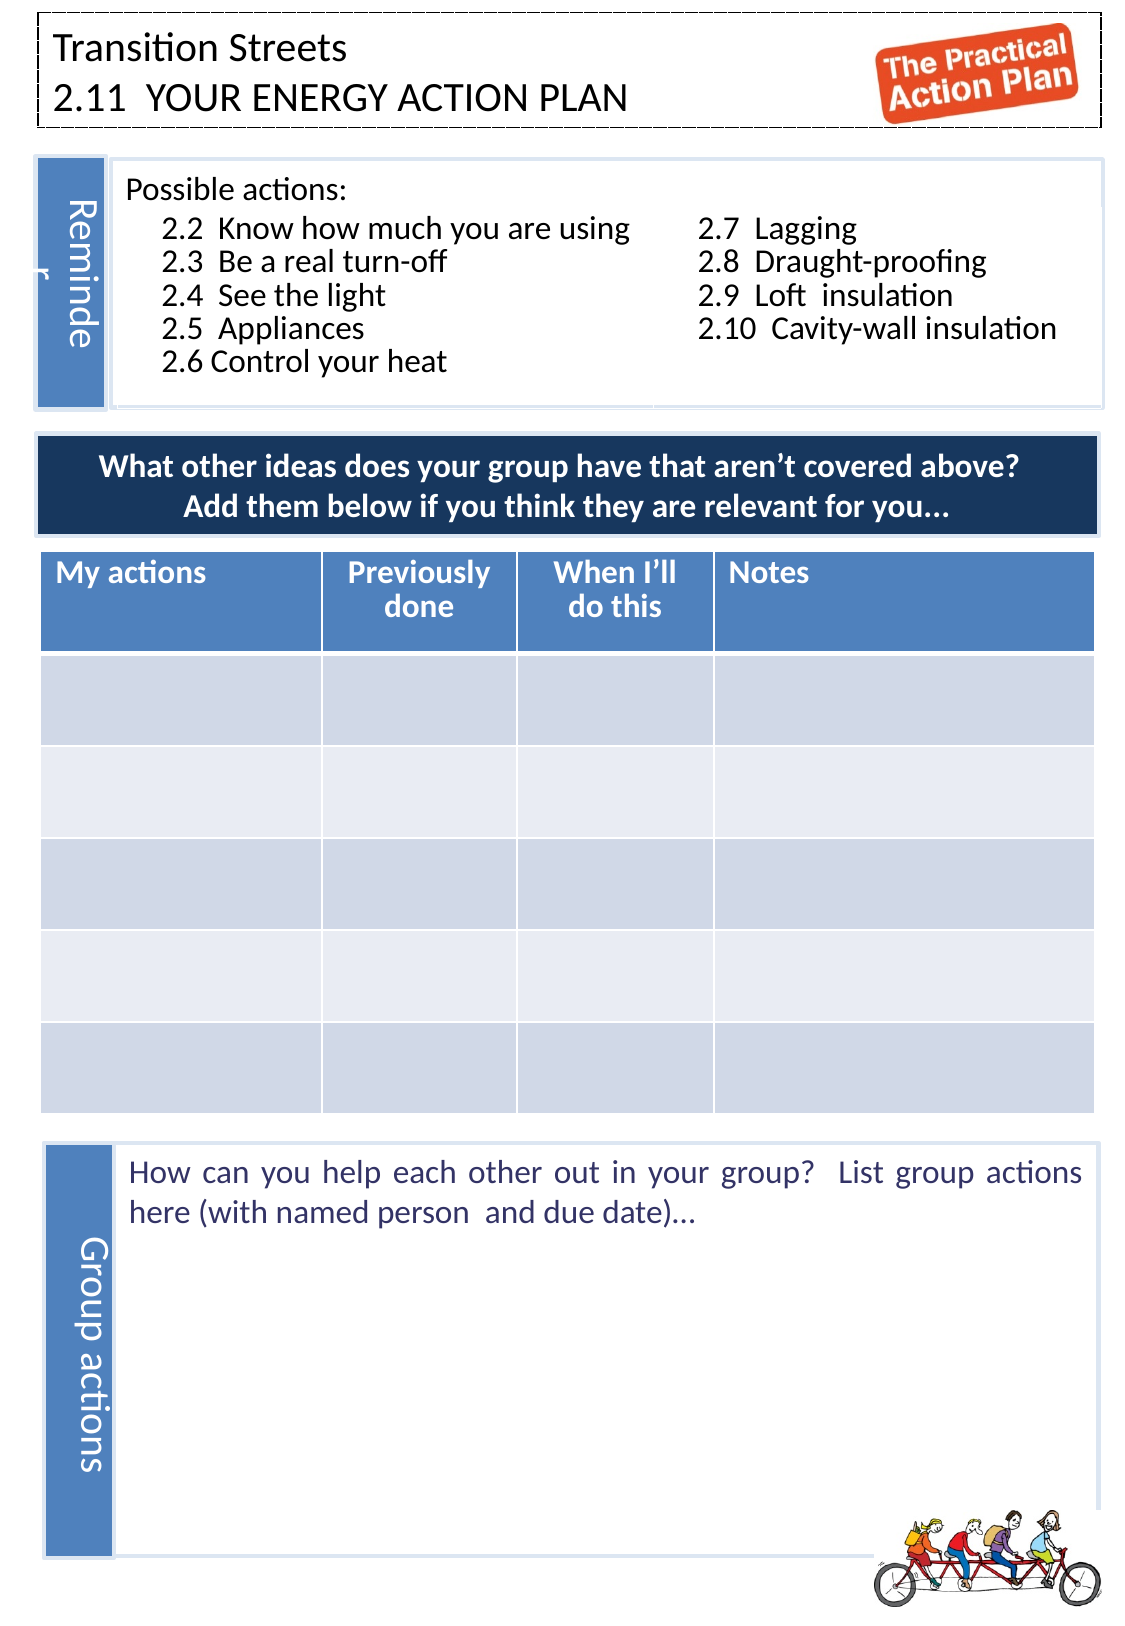

Transition Streets
2.11 YOUR ENERGY ACTION PLAN
Possible actions:
Reminder
| 2.2 Know how much you are using 2.3 Be a real turn-off 2.4 See the light 2.5 Appliances 2.6 Control your heat | 2.7 Lagging 2.8 Draught-proofing 2.9 Loft insulation 2.10 Cavity-wall insulation |
| --- | --- |
What other ideas does your group have that aren’t covered above?
Add them below if you think they are relevant for you...
| My actions | Previously done | When I’ll do this | Notes |
| --- | --- | --- | --- |
| | | | |
| | | | |
| | | | |
| | | | |
| | | | |
How can you help each other out in your group? List group actions here (with named person and due date)…
Group actions